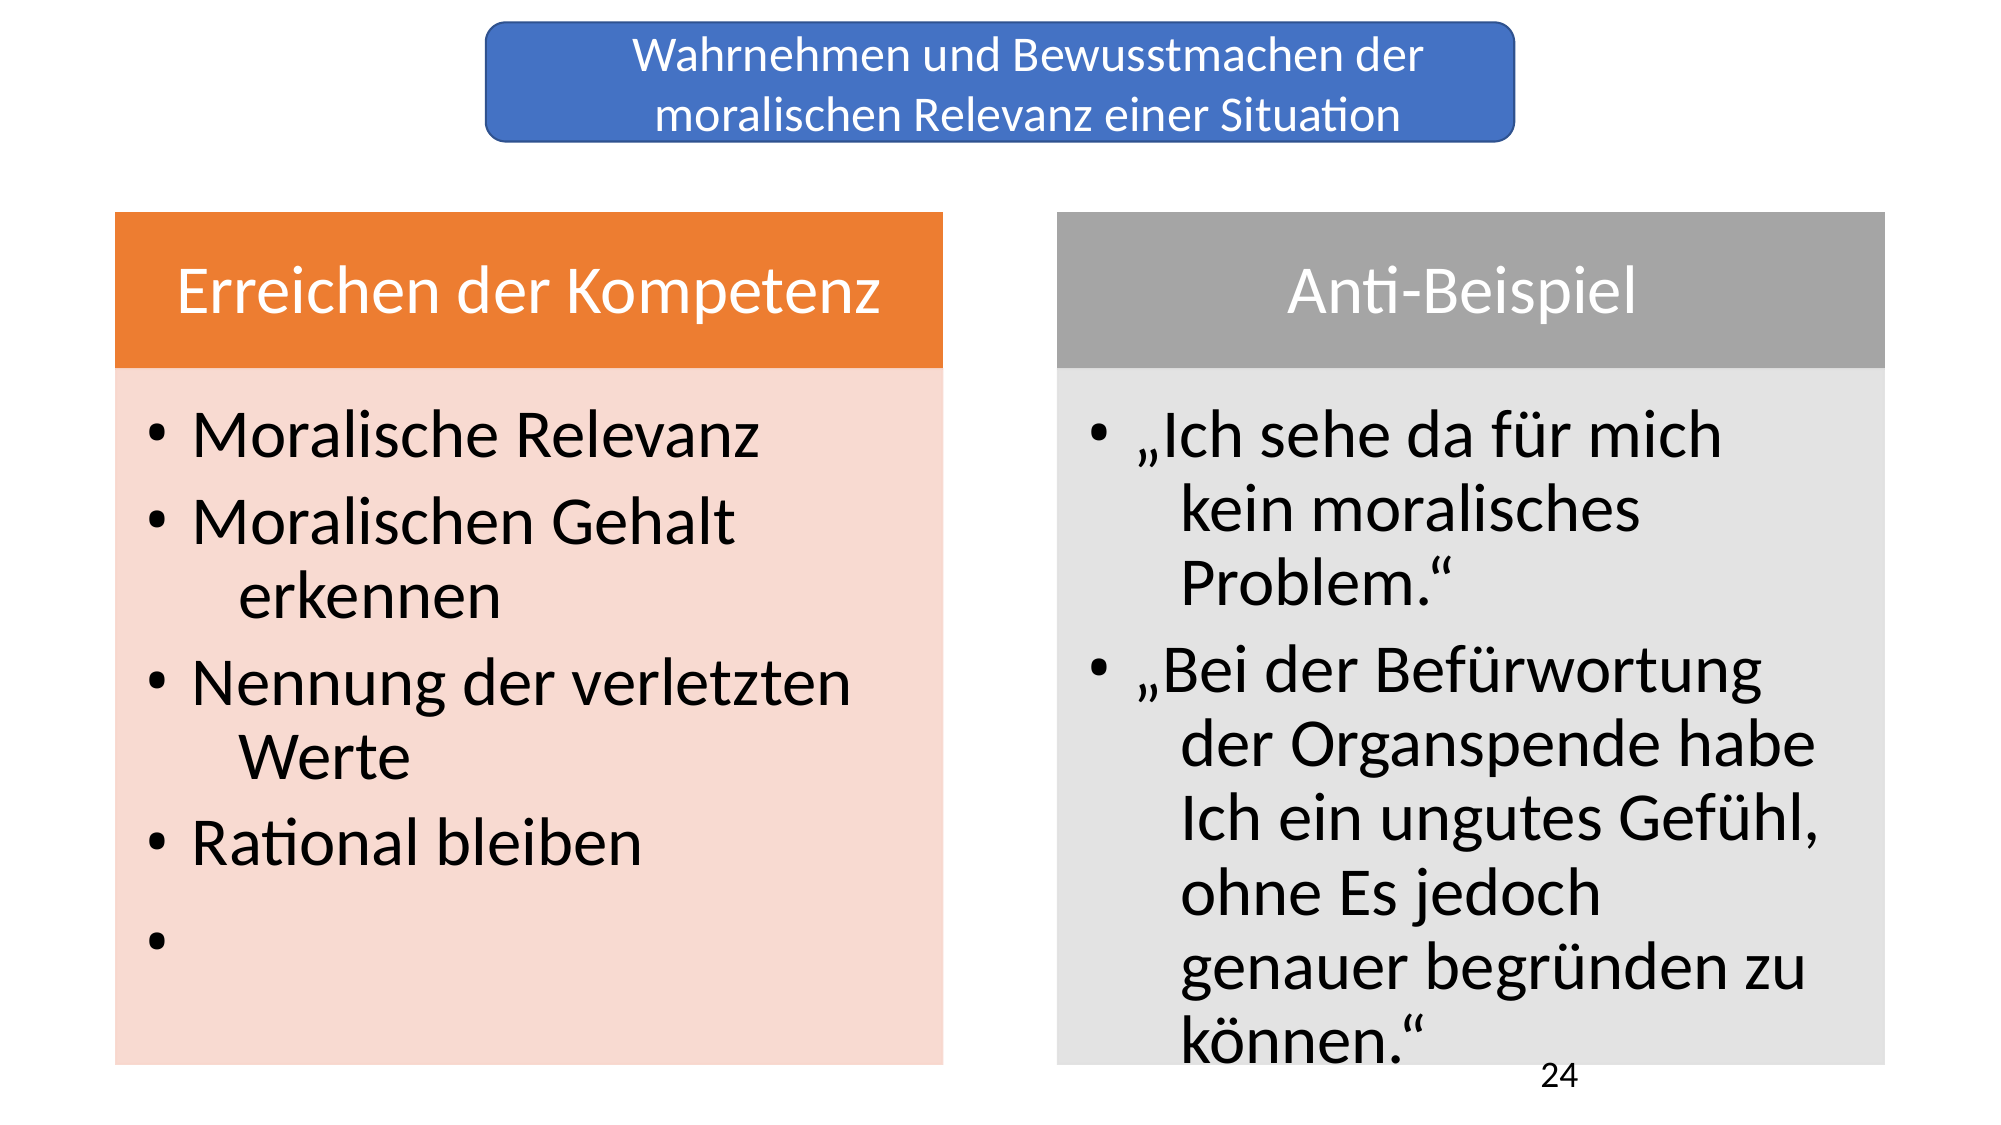

Wahrnehmen und Bewusstmachen der moralischen Relevanz einer Situation
Erreichen der Kompetenz
Anti-Beispiel
Moralische Relevanz
Moralischen Gehalt erkennen
Nennung der verletzten Werte
Rational bleiben
„Ich sehe da für mich kein moralisches Problem.“
„Bei der Befürwortung der Organspende habe Ich ein ungutes Gefühl, ohne Es jedoch genauer begründen zu können.“
5